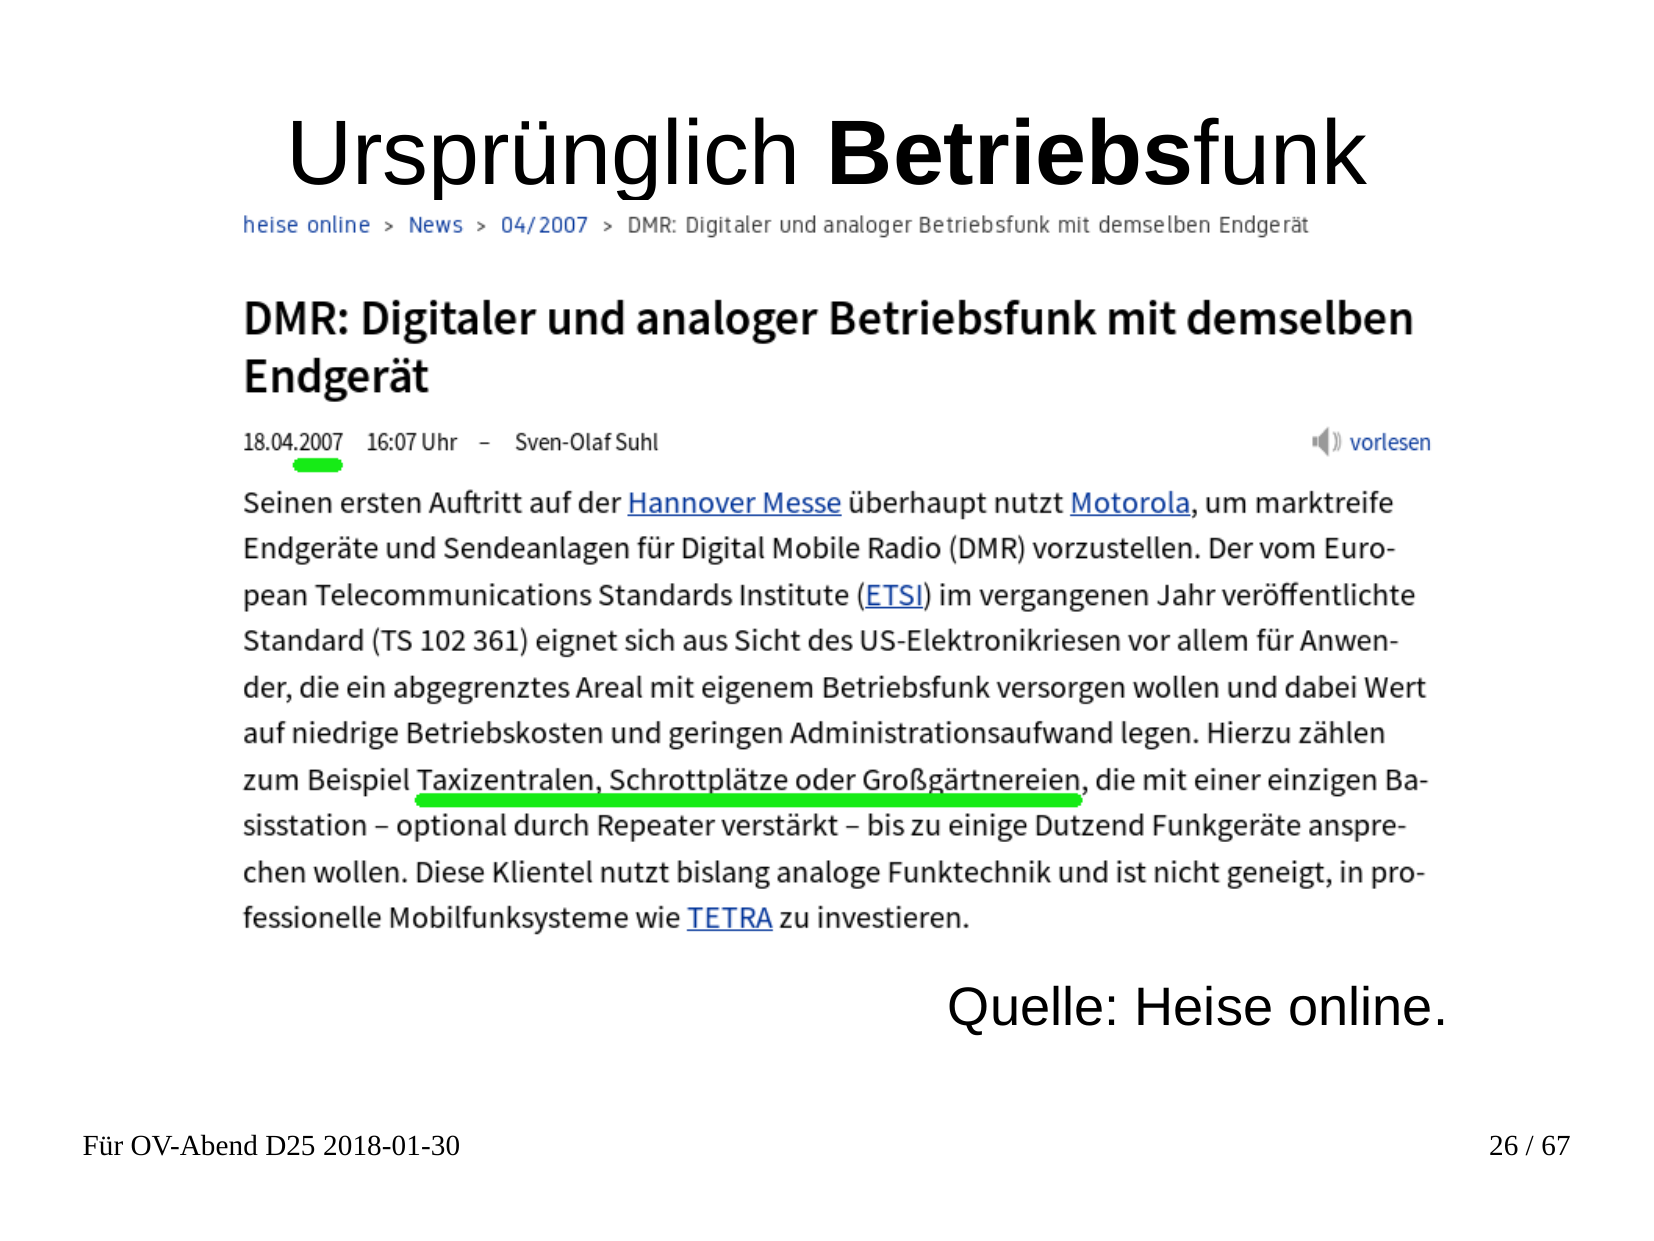

# Ursprünglich Betriebsfunk
Quelle: Heise online.
26